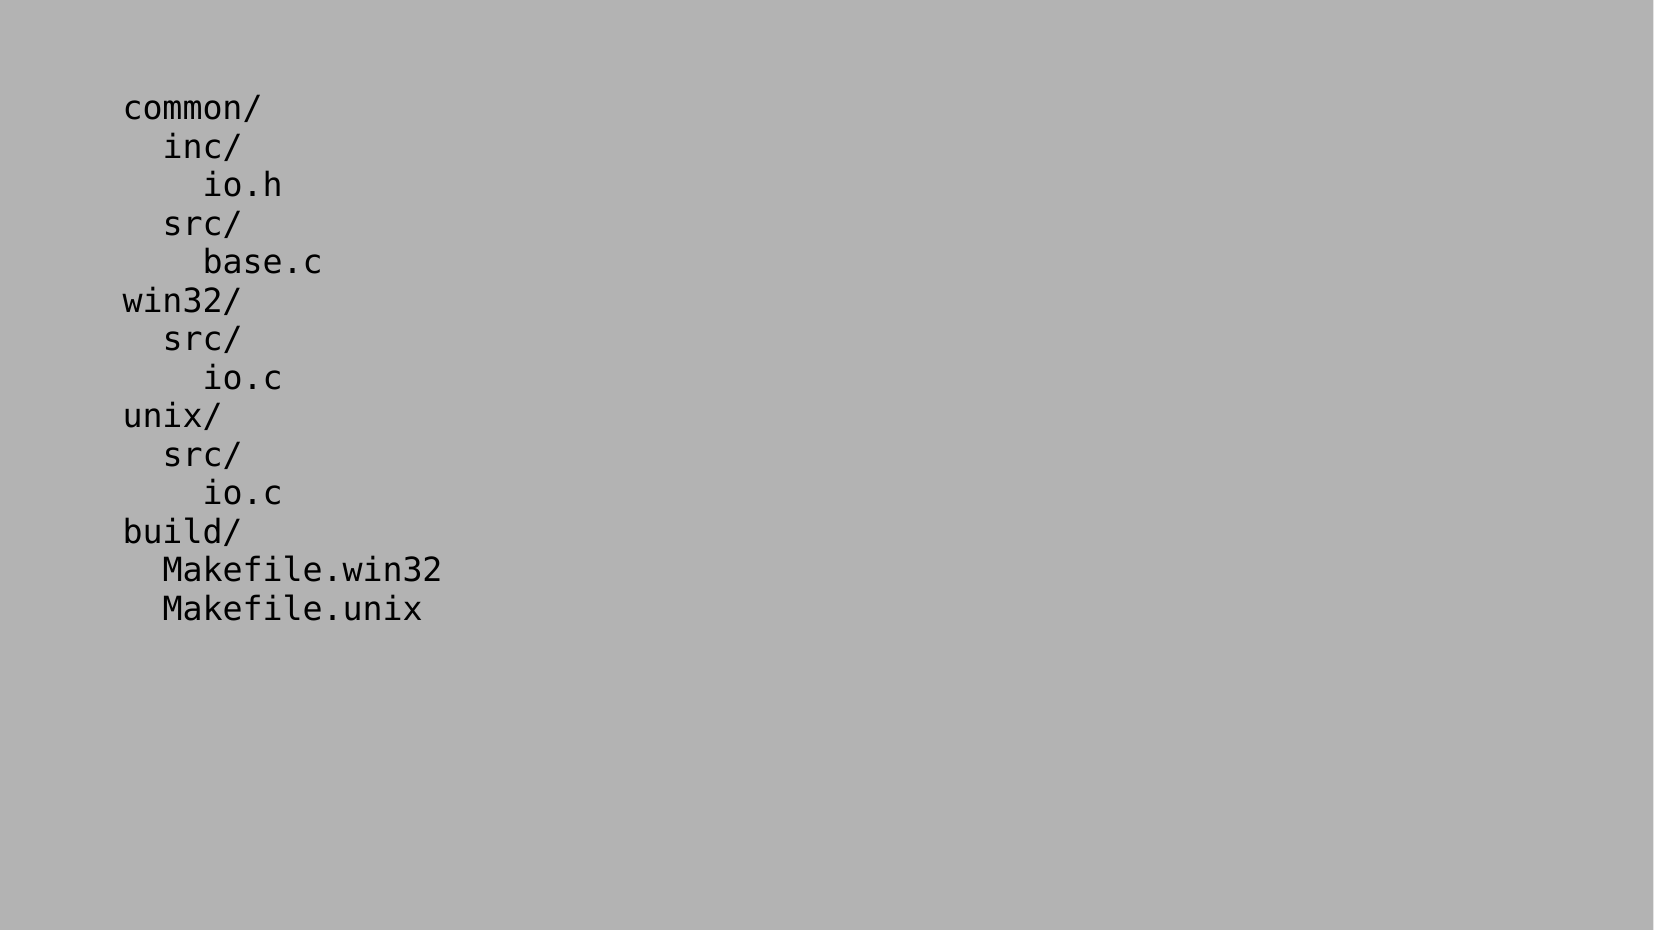

# common/
 inc/
 io.h
 src/
 base.c
 win32/
 src/
 io.c
 unix/
 src/
 io.c
 build/
 Makefile.win32
 Makefile.unix